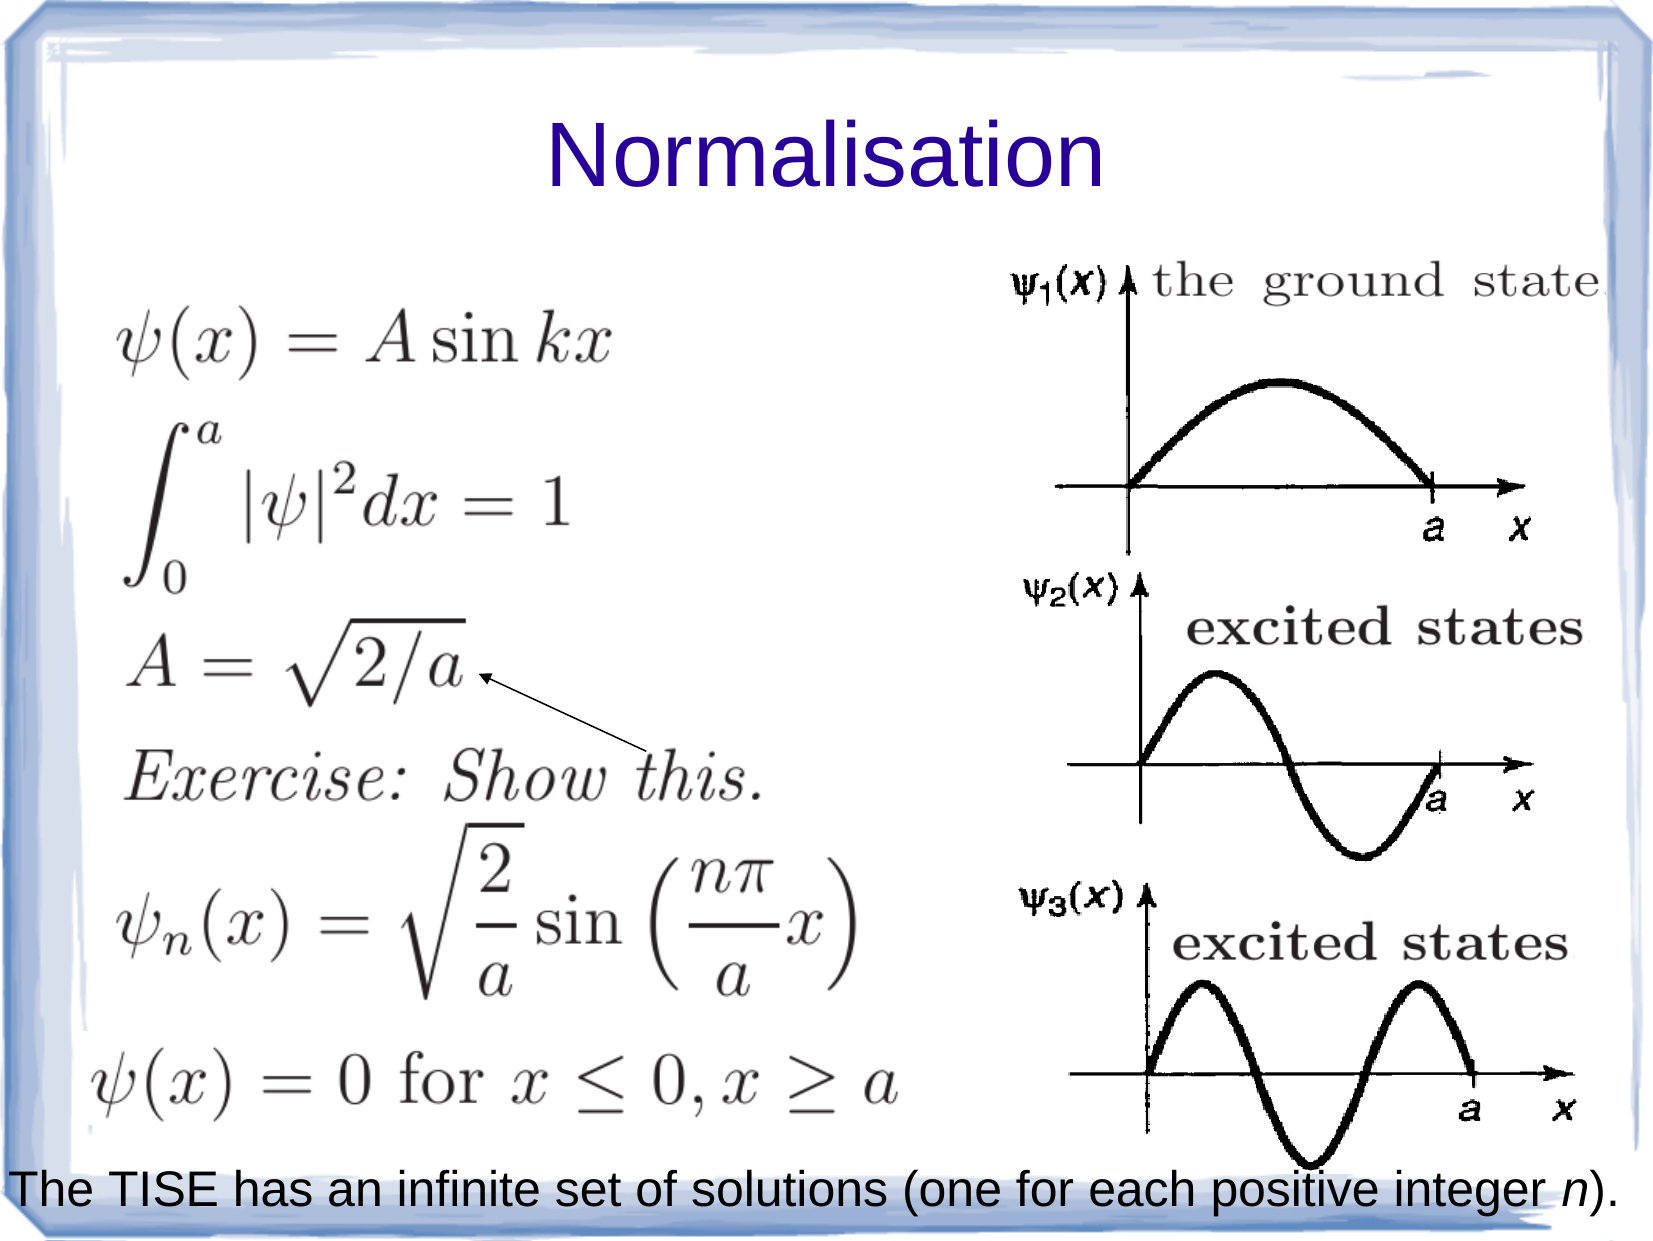

# Normalisation
 The TISE has an infinite set of solutions (one for each positive integer n).